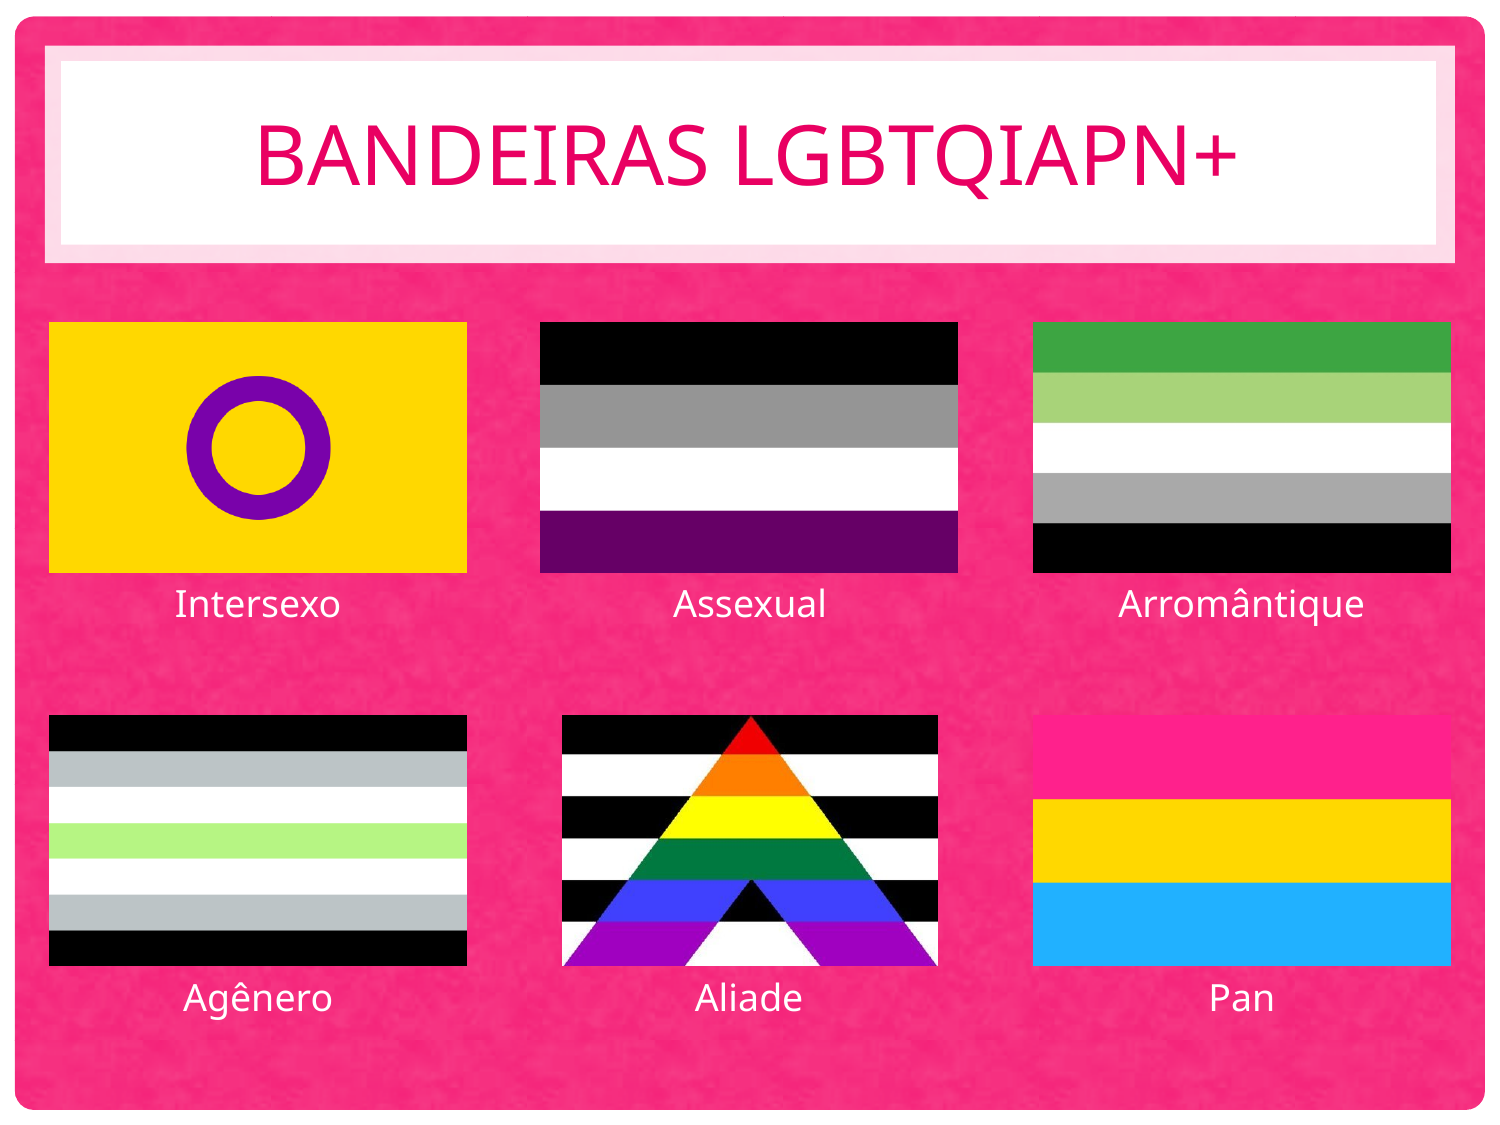

# Bandeiras LGBTQIAPN+
Intersexo
Assexual
Arromântique
Agênero
Aliade
Pan